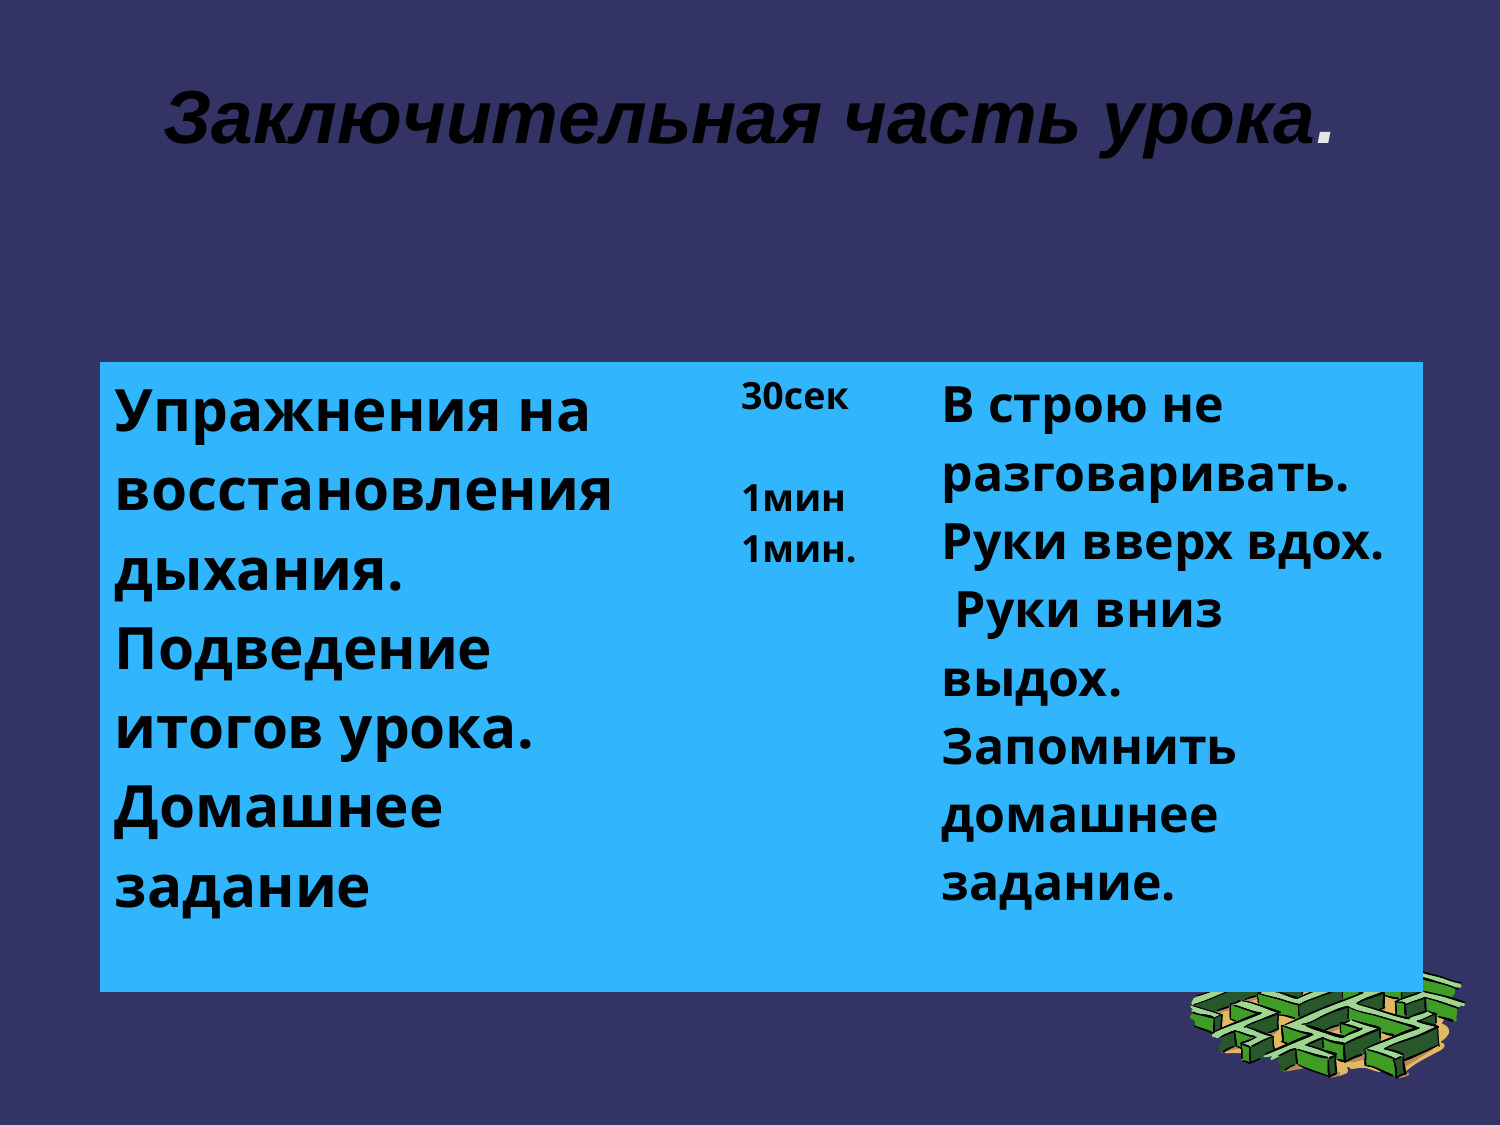

# Заключительная часть урока.
| Упражнения на восстановления дыхания. Подведение итогов урока. Домашнее задание | 30сек   1мин 1мин. | В строю не разговаривать. Руки вверх вдох. Руки вниз выдох. Запомнить домашнее задание. |
| --- | --- | --- |